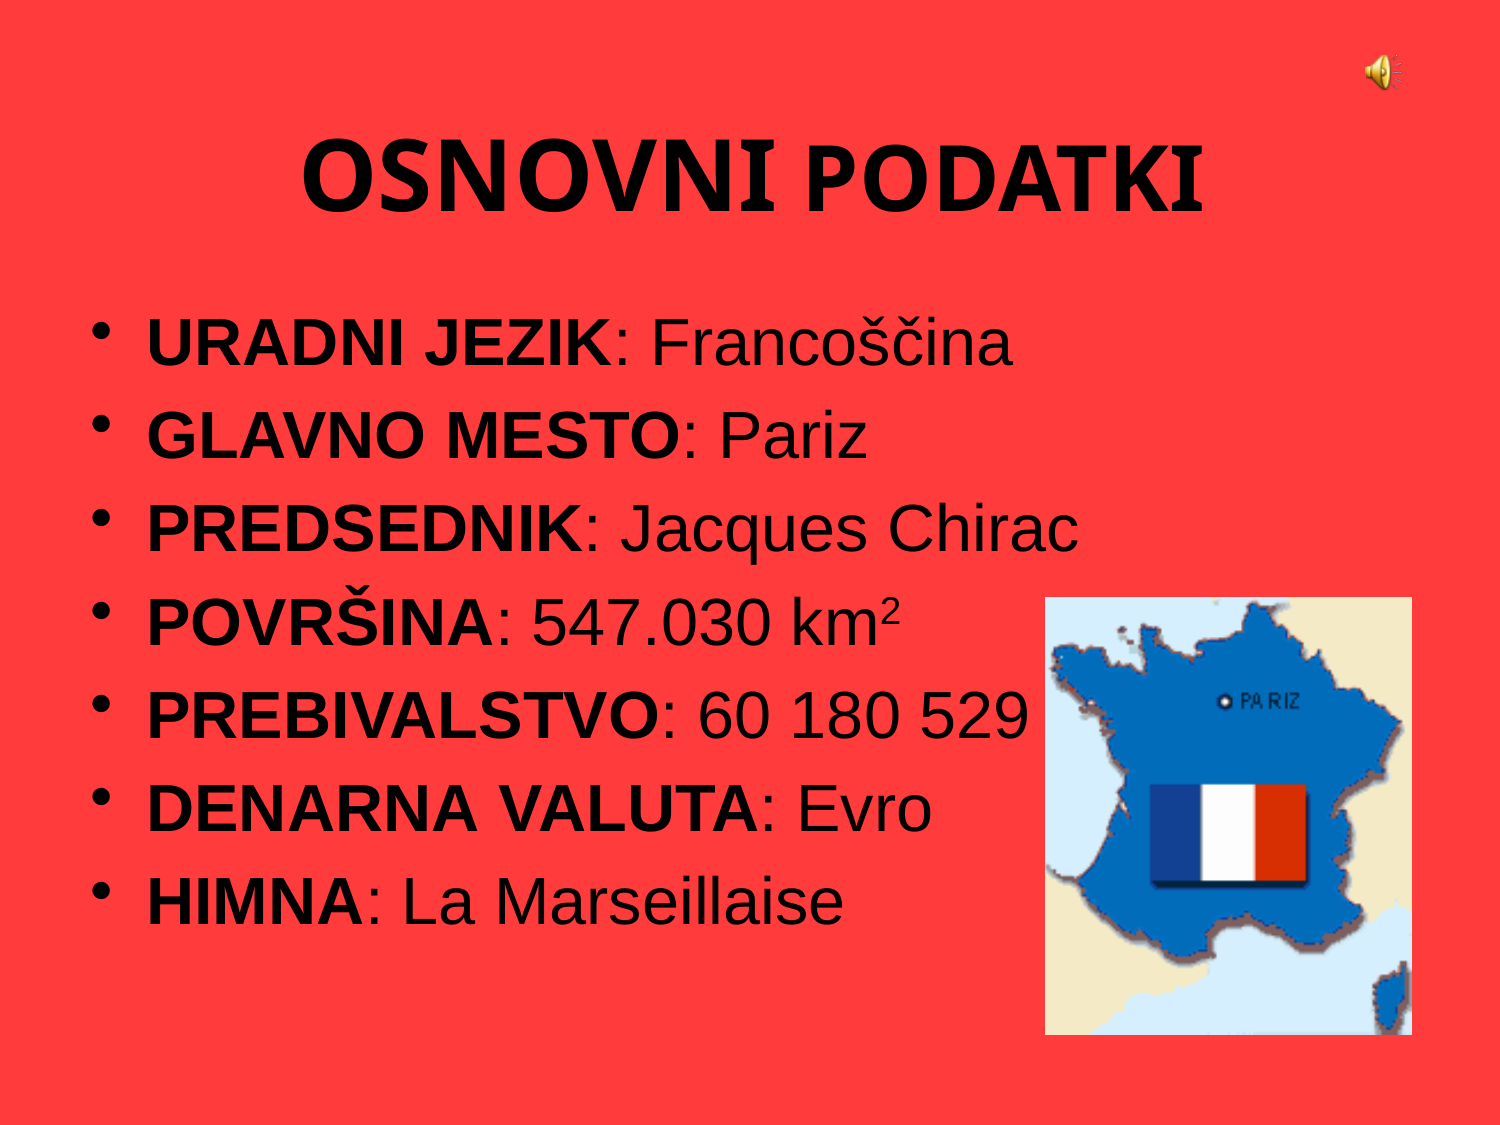

# OSNOVNI PODATKI
URADNI JEZIK: Francoščina
GLAVNO MESTO: Pariz
PREDSEDNIK: Jacques Chirac
POVRŠINA: 547.030 km2
PREBIVALSTVO: 60 180 529
DENARNA VALUTA: Evro
HIMNA: La Marseillaise